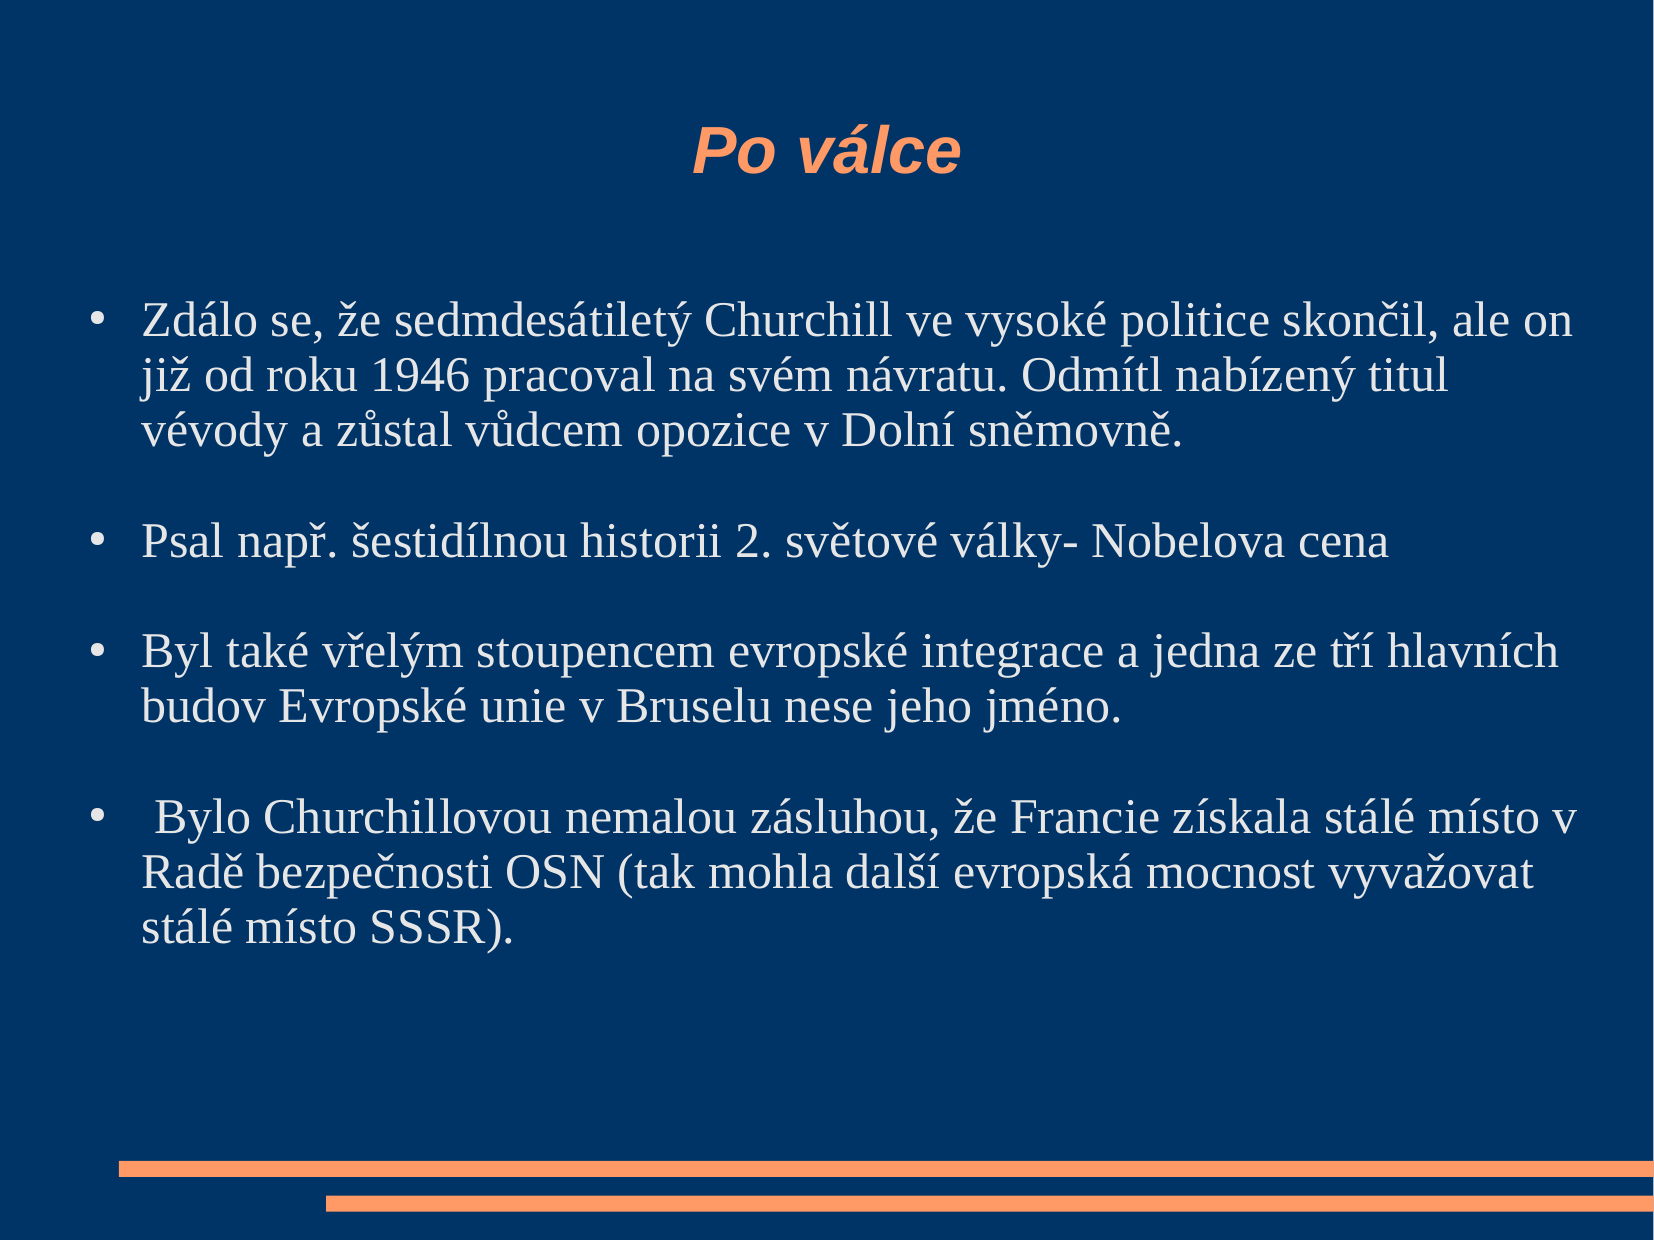

Po válce
# Zdálo se, že sedmdesátiletý Churchill ve vysoké politice skončil, ale on již od roku 1946 pracoval na svém návratu. Odmítl nabízený titul vévody a zůstal vůdcem opozice v Dolní sněmovně.
Psal např. šestidílnou historii 2. světové války- Nobelova cena
Byl také vřelým stoupencem evropské integrace a jedna ze tří hlavních budov Evropské unie v Bruselu nese jeho jméno.
 Bylo Churchillovou nemalou zásluhou, že Francie získala stálé místo v Radě bezpečnosti OSN (tak mohla další evropská mocnost vyvažovat stálé místo SSSR).